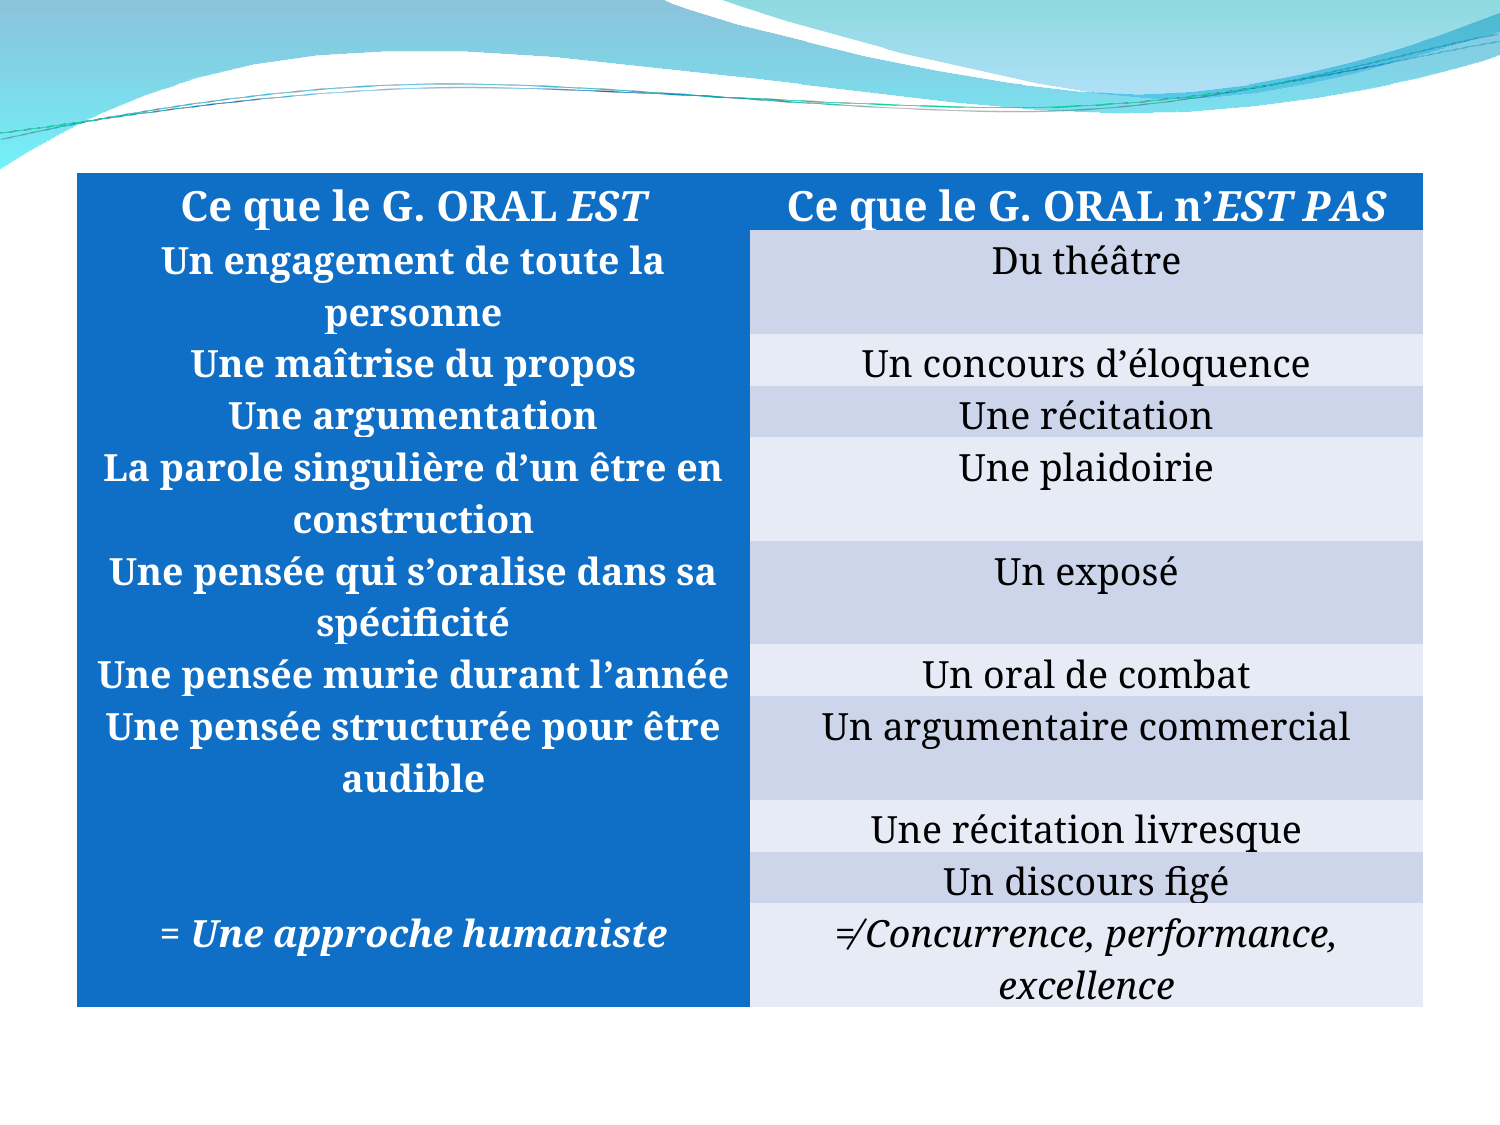

| Ce que le G. ORAL EST | Ce que le G. ORAL n’EST PAS |
| --- | --- |
| Un engagement de toute la personne | Du théâtre |
| Une maîtrise du propos | Un concours d’éloquence |
| Une argumentation | Une récitation |
| La parole singulière d’un être en construction | Une plaidoirie |
| Une pensée qui s’oralise dans sa spécificité | Un exposé |
| Une pensée murie durant l’année | Un oral de combat |
| Une pensée structurée pour être audible | Un argumentaire commercial |
| | Une récitation livresque |
| | Un discours figé |
| = Une approche humaniste | ≠ Concurrence, performance, excellence |